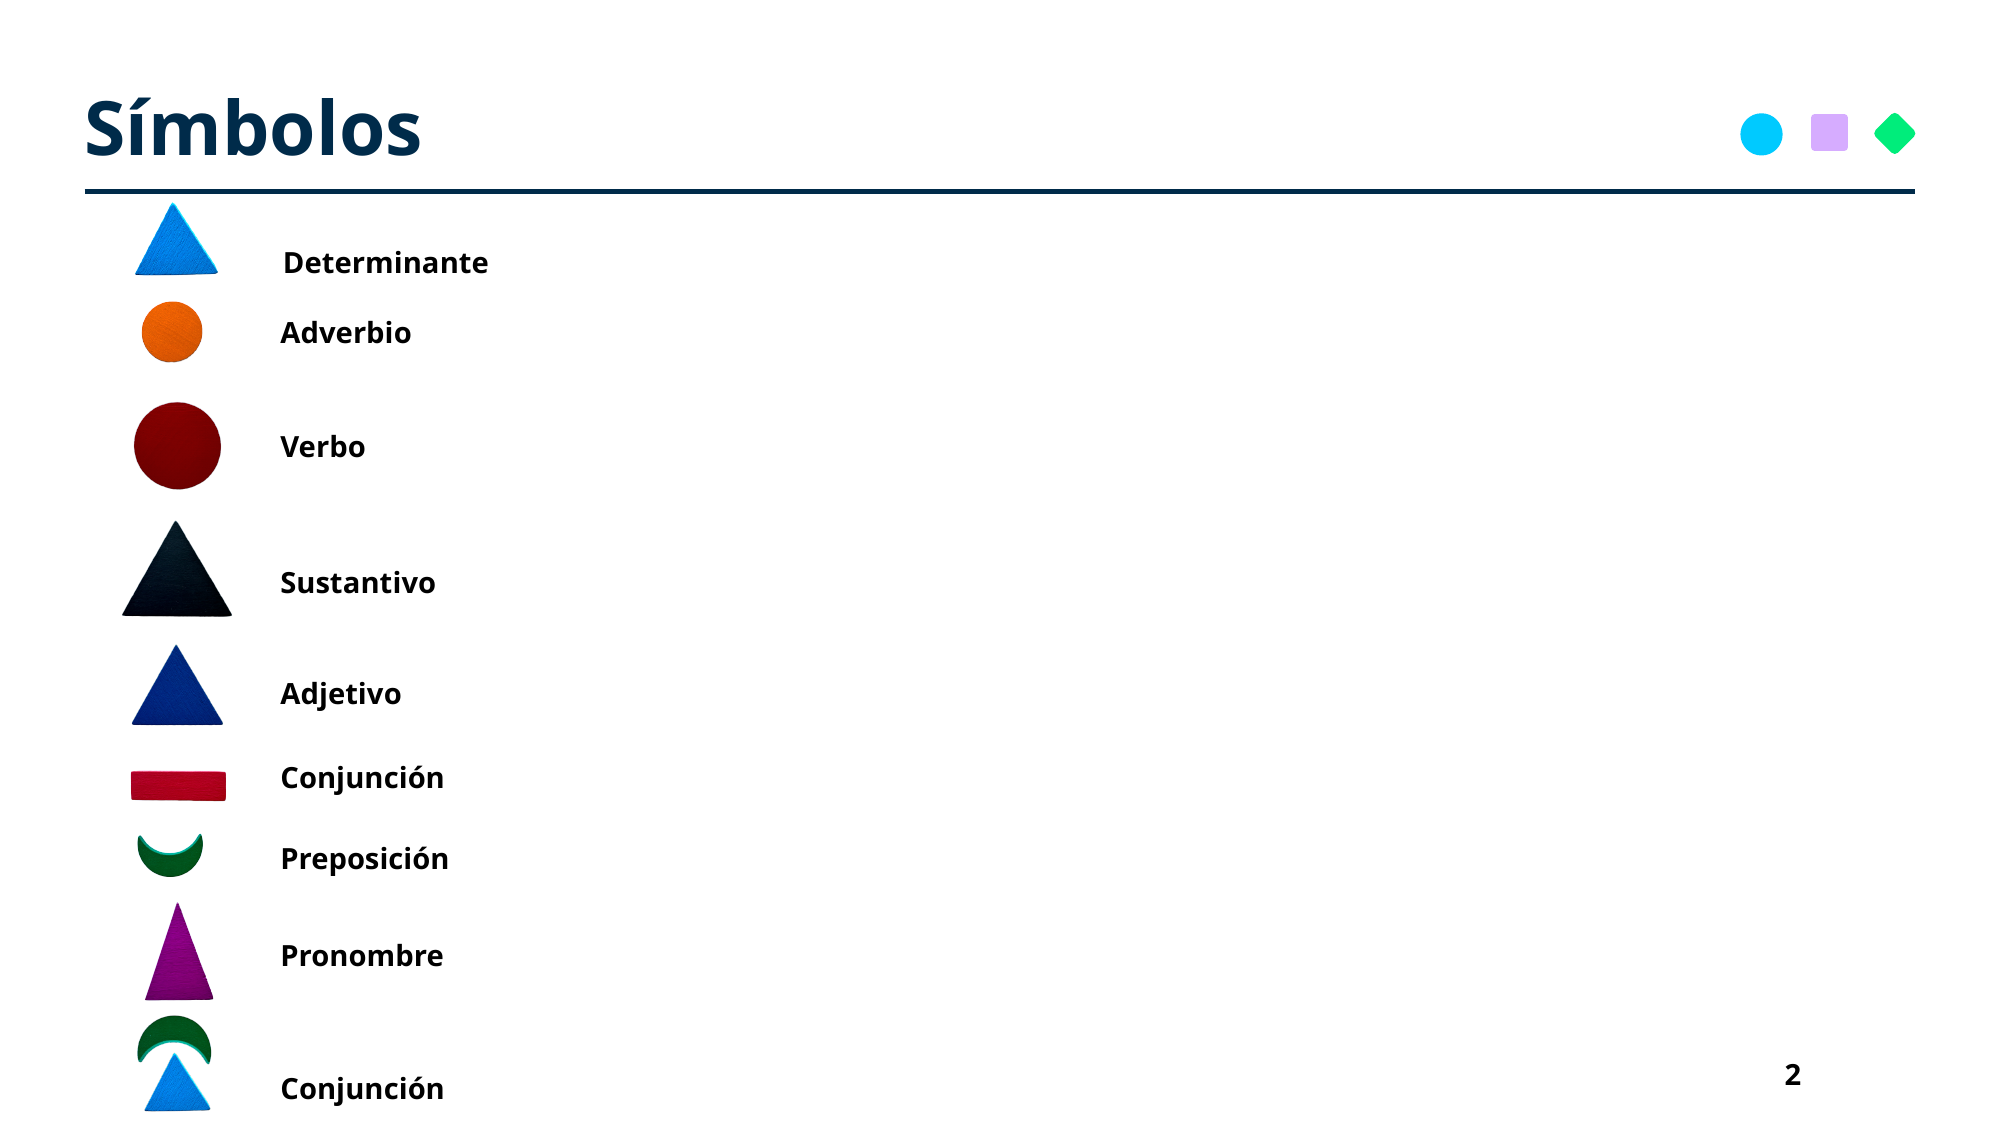

# Símbolos
Determinante
Adverbio
Verbo
Sustantivo
Adjetivo
Conjunción
Preposición
Pronombre
Conjunción